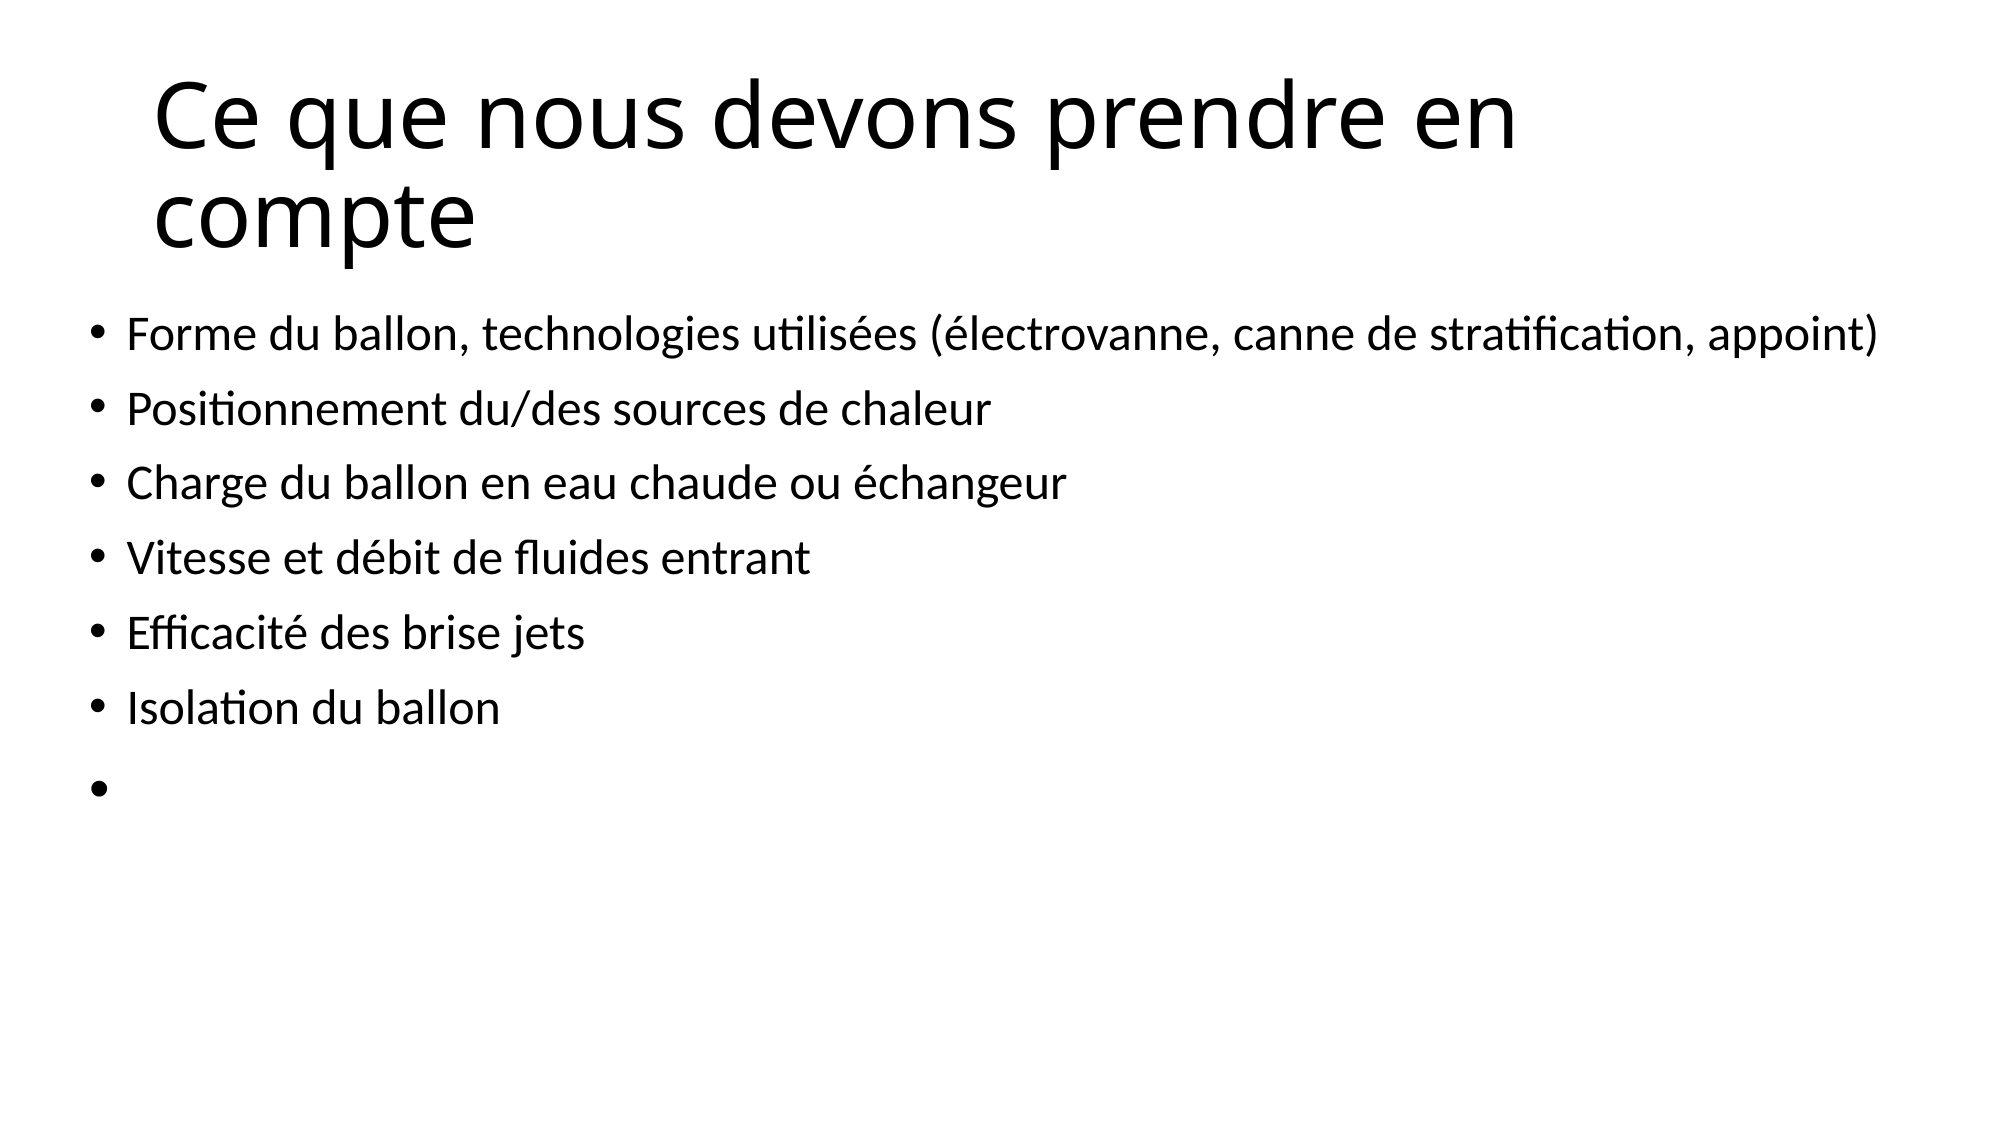

# Ce que nous devons prendre en compte
Forme du ballon, technologies utilisées (électrovanne, canne de stratification, appoint)
Positionnement du/des sources de chaleur
Charge du ballon en eau chaude ou échangeur
Vitesse et débit de fluides entrant
Efficacité des brise jets
Isolation du ballon